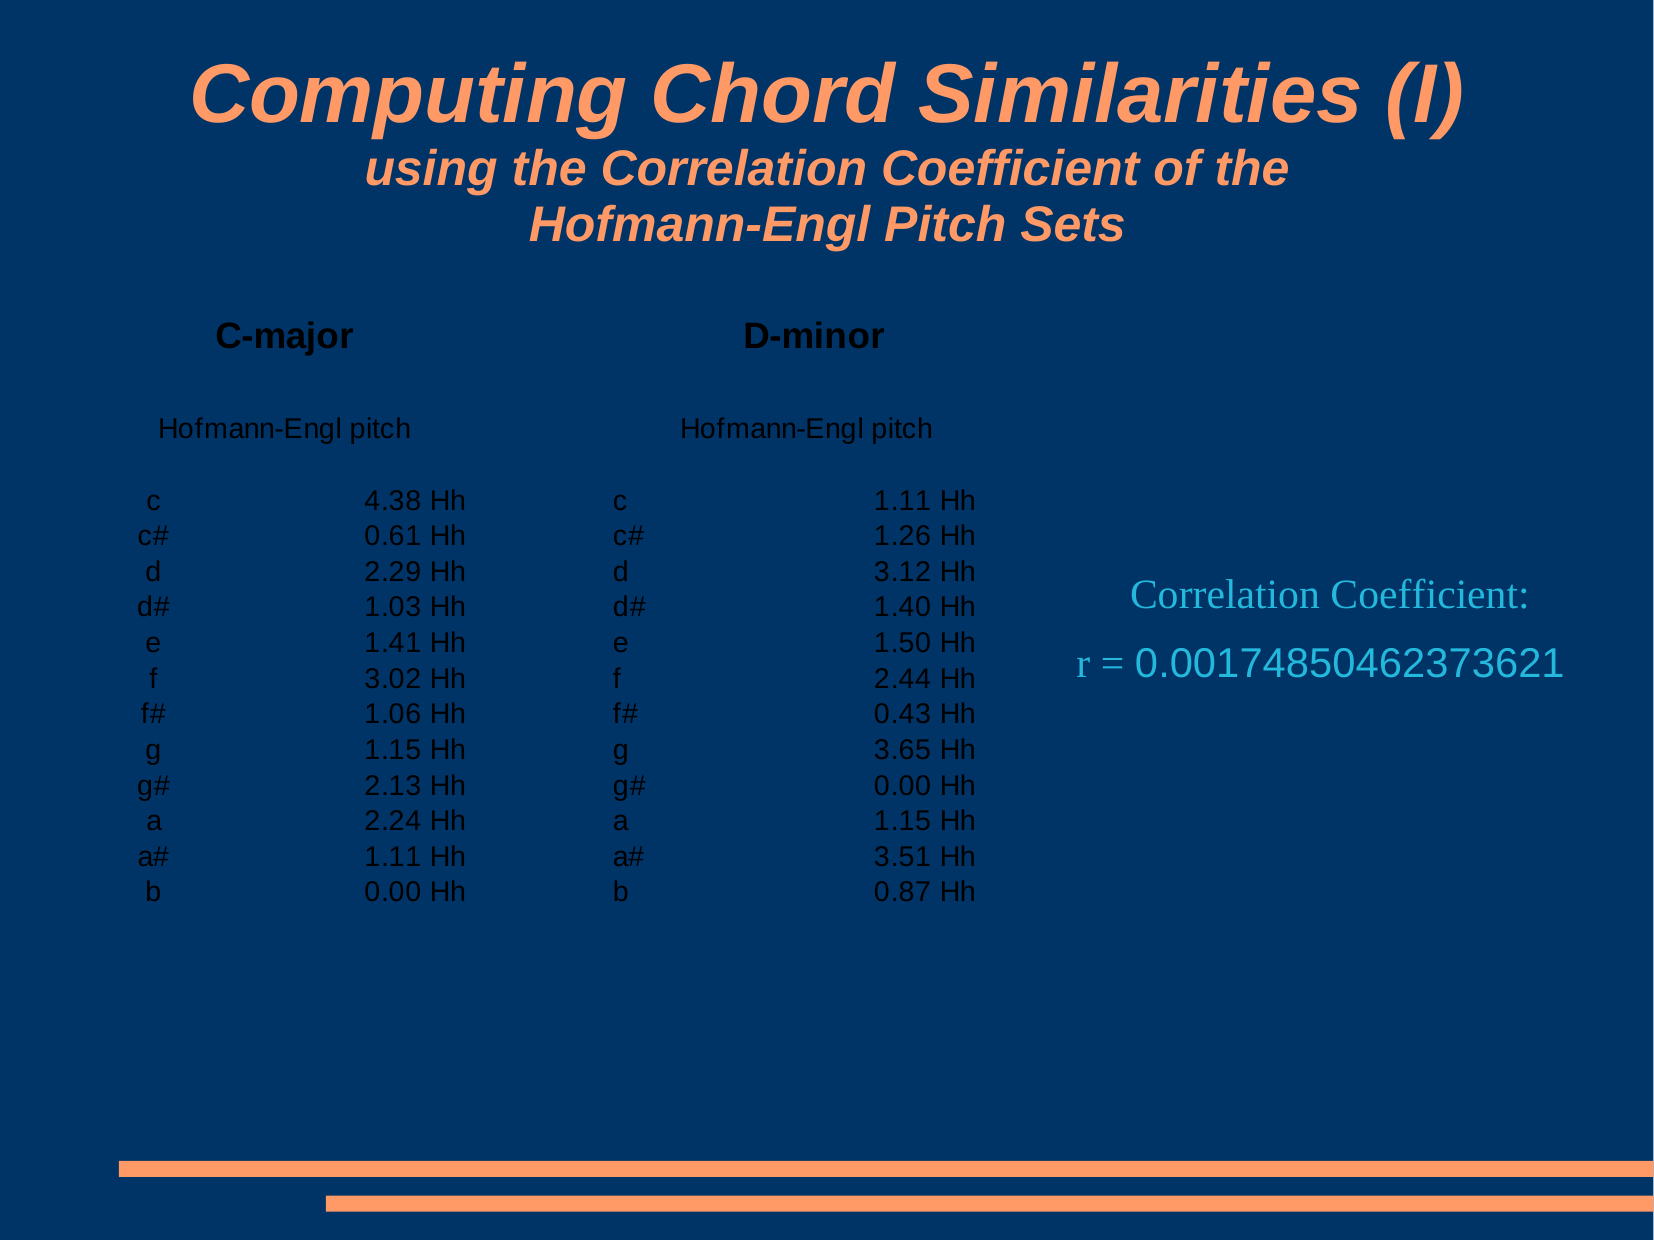

# Computing Chord Similarities (I) using the Correlation Coefficient of the Hofmann-Engl Pitch Sets
Correlation Coefficient:
r = 0.00174850462373621